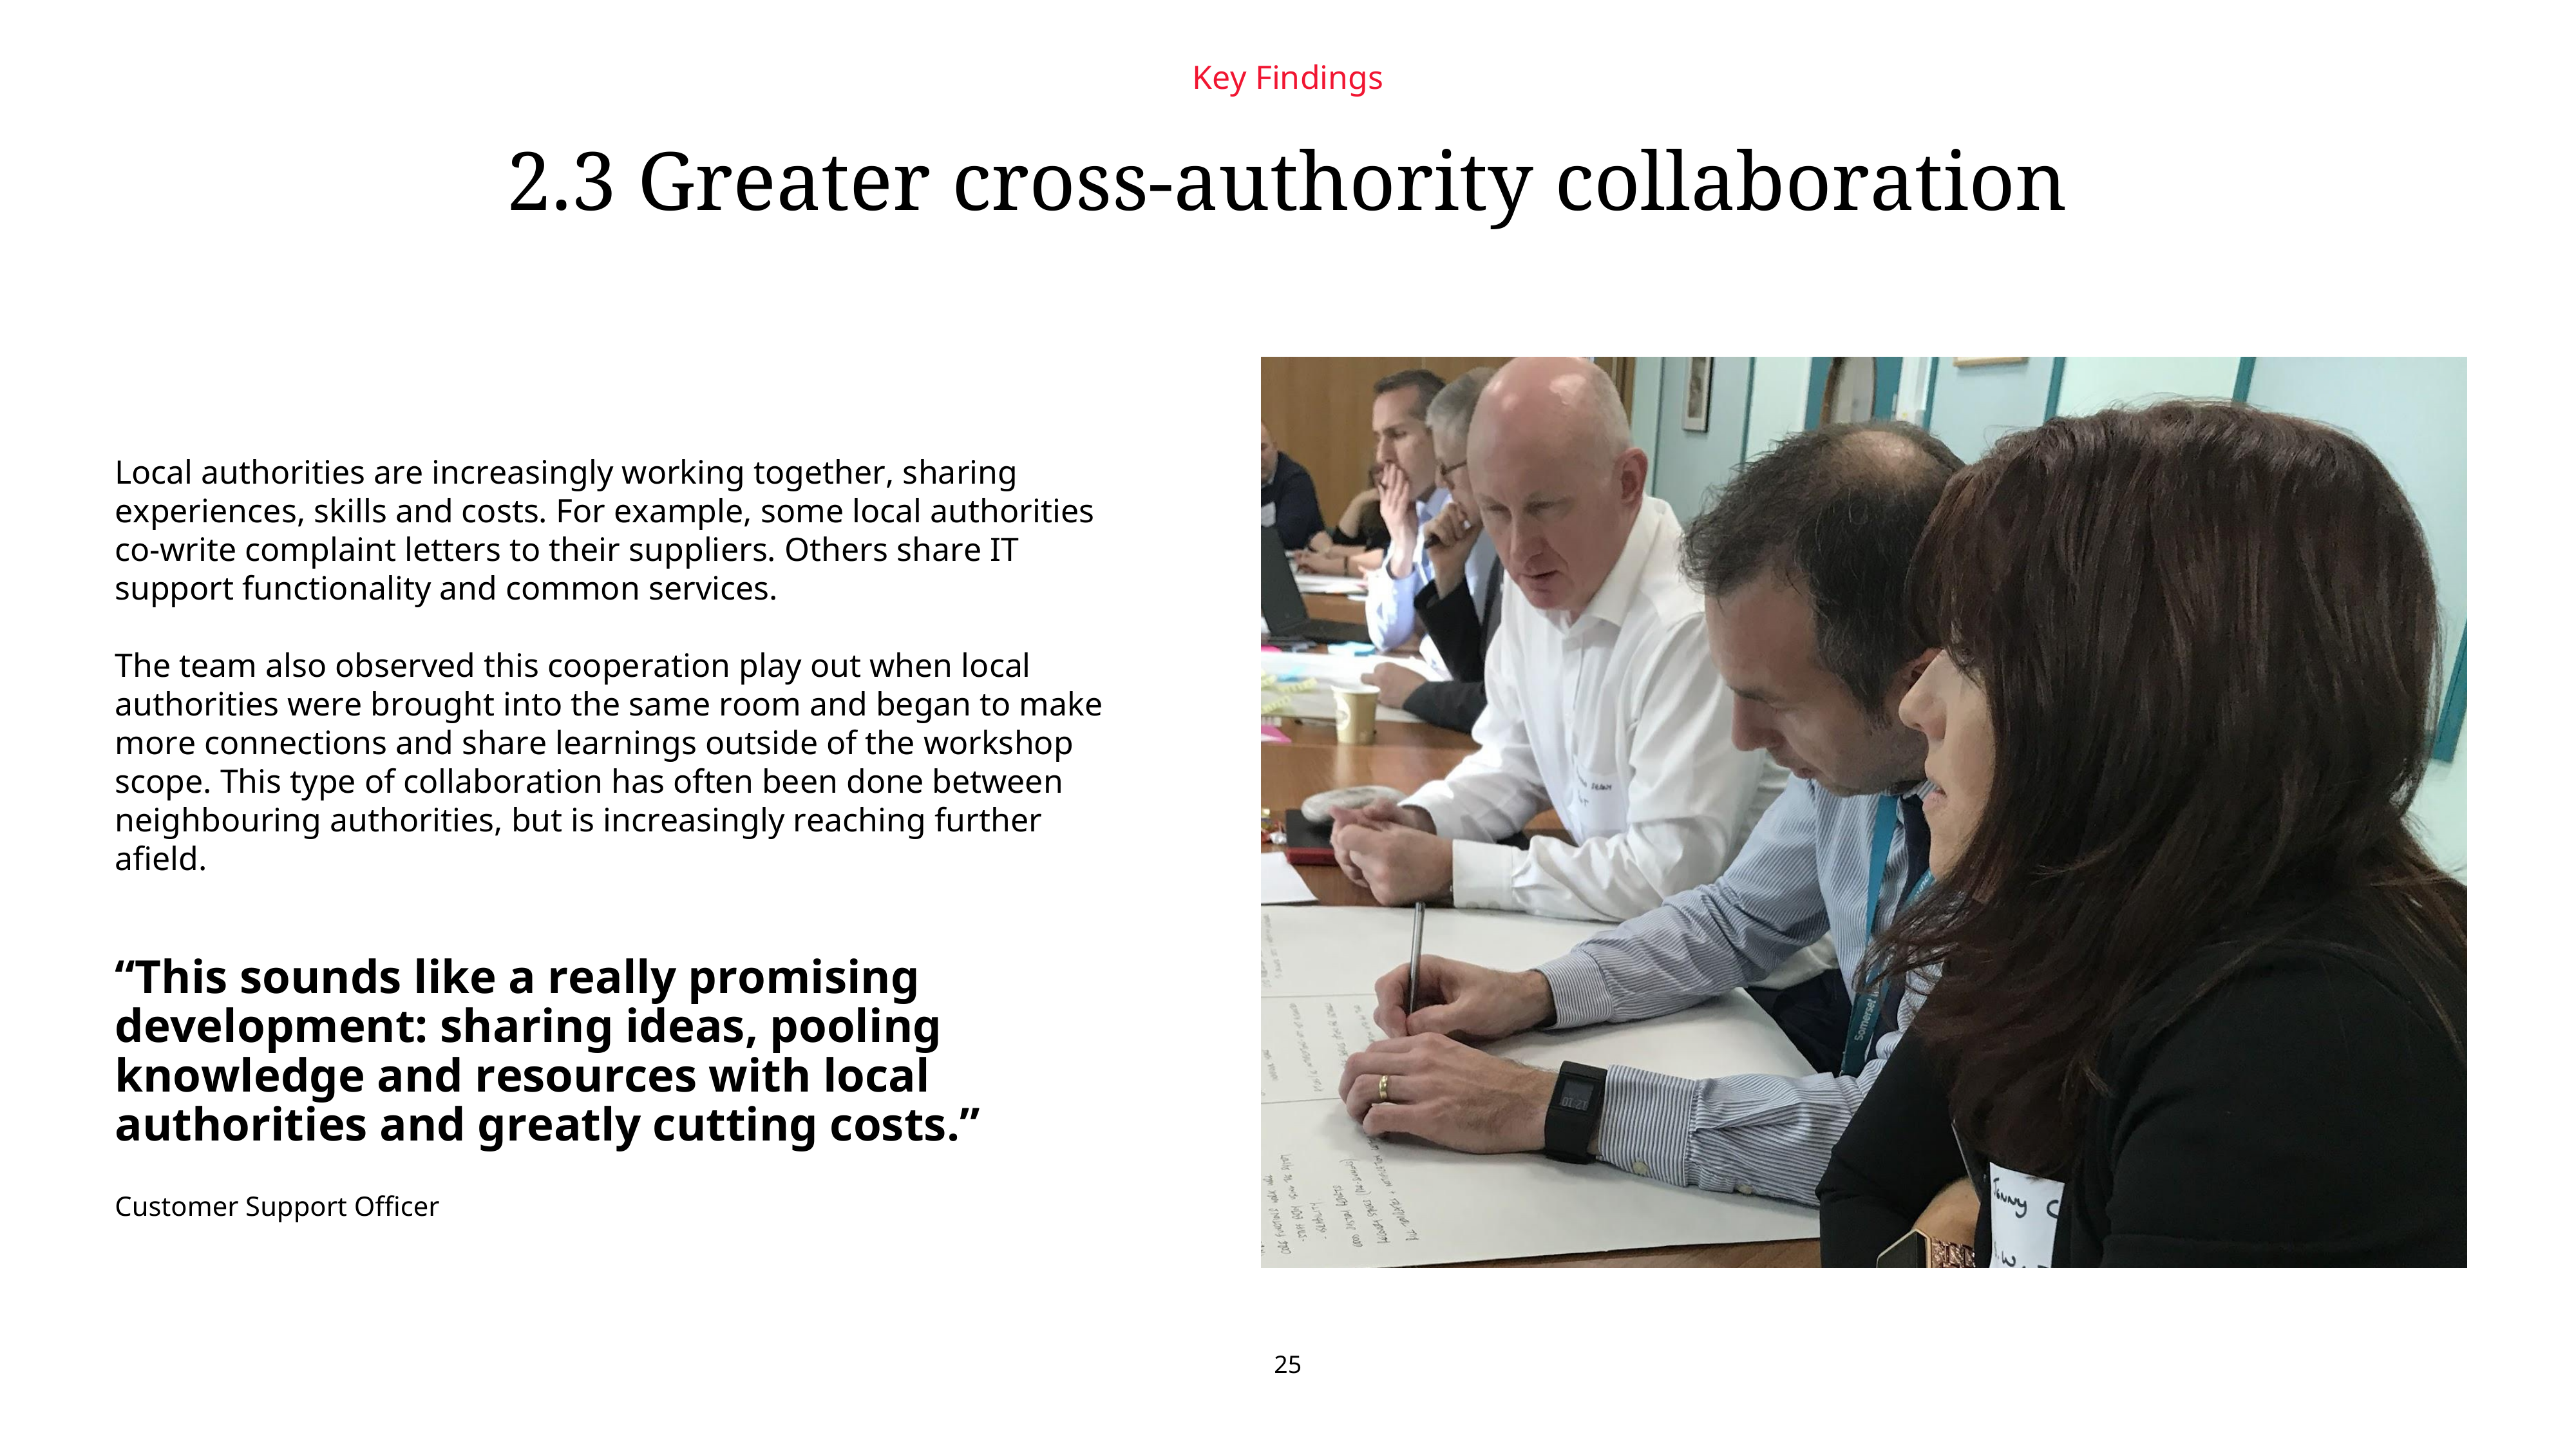

Key Findings
2.3 Greater cross-authority collaboration
Local authorities are increasingly working together, sharing experiences, skills and costs. For example, some local authorities co-write complaint letters to their suppliers. Others share IT support functionality and common services.
The team also observed this cooperation play out when local authorities were brought into the same room and began to make more connections and share learnings outside of the workshop scope. This type of collaboration has often been done between neighbouring authorities, but is increasingly reaching further afield.
“This sounds like a really promising development: sharing ideas, pooling knowledge and resources with local authorities and greatly cutting costs.”
Customer Support Officer